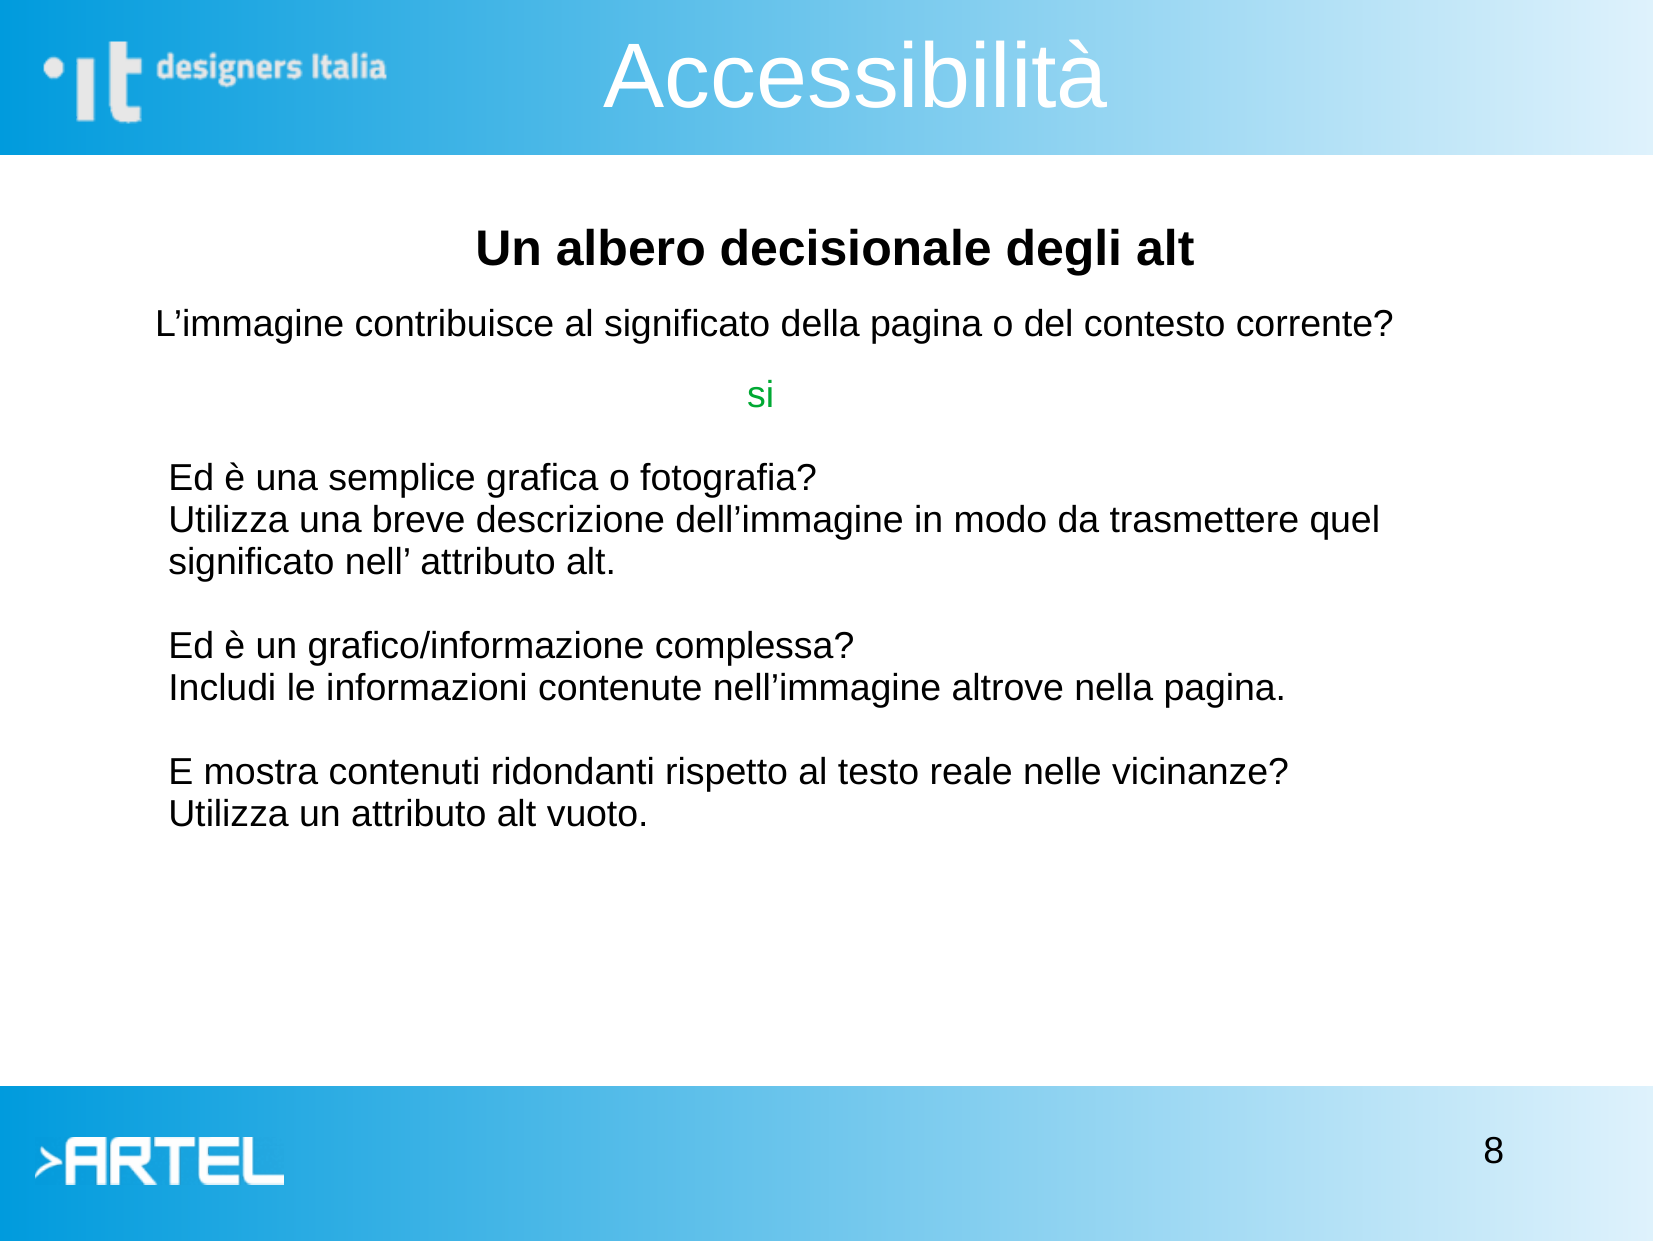

# Accessibilità
Un albero decisionale degli alt
 L’immagine contribuisce al significato della pagina o del contesto corrente?
si
Ed è una semplice grafica o fotografia?
Utilizza una breve descrizione dell’immagine in modo da trasmettere quel significato nell’ attributo alt.
Ed è un grafico/informazione complessa?
Includi le informazioni contenute nell’immagine altrove nella pagina.
E mostra contenuti ridondanti rispetto al testo reale nelle vicinanze?
Utilizza un attributo alt vuoto.